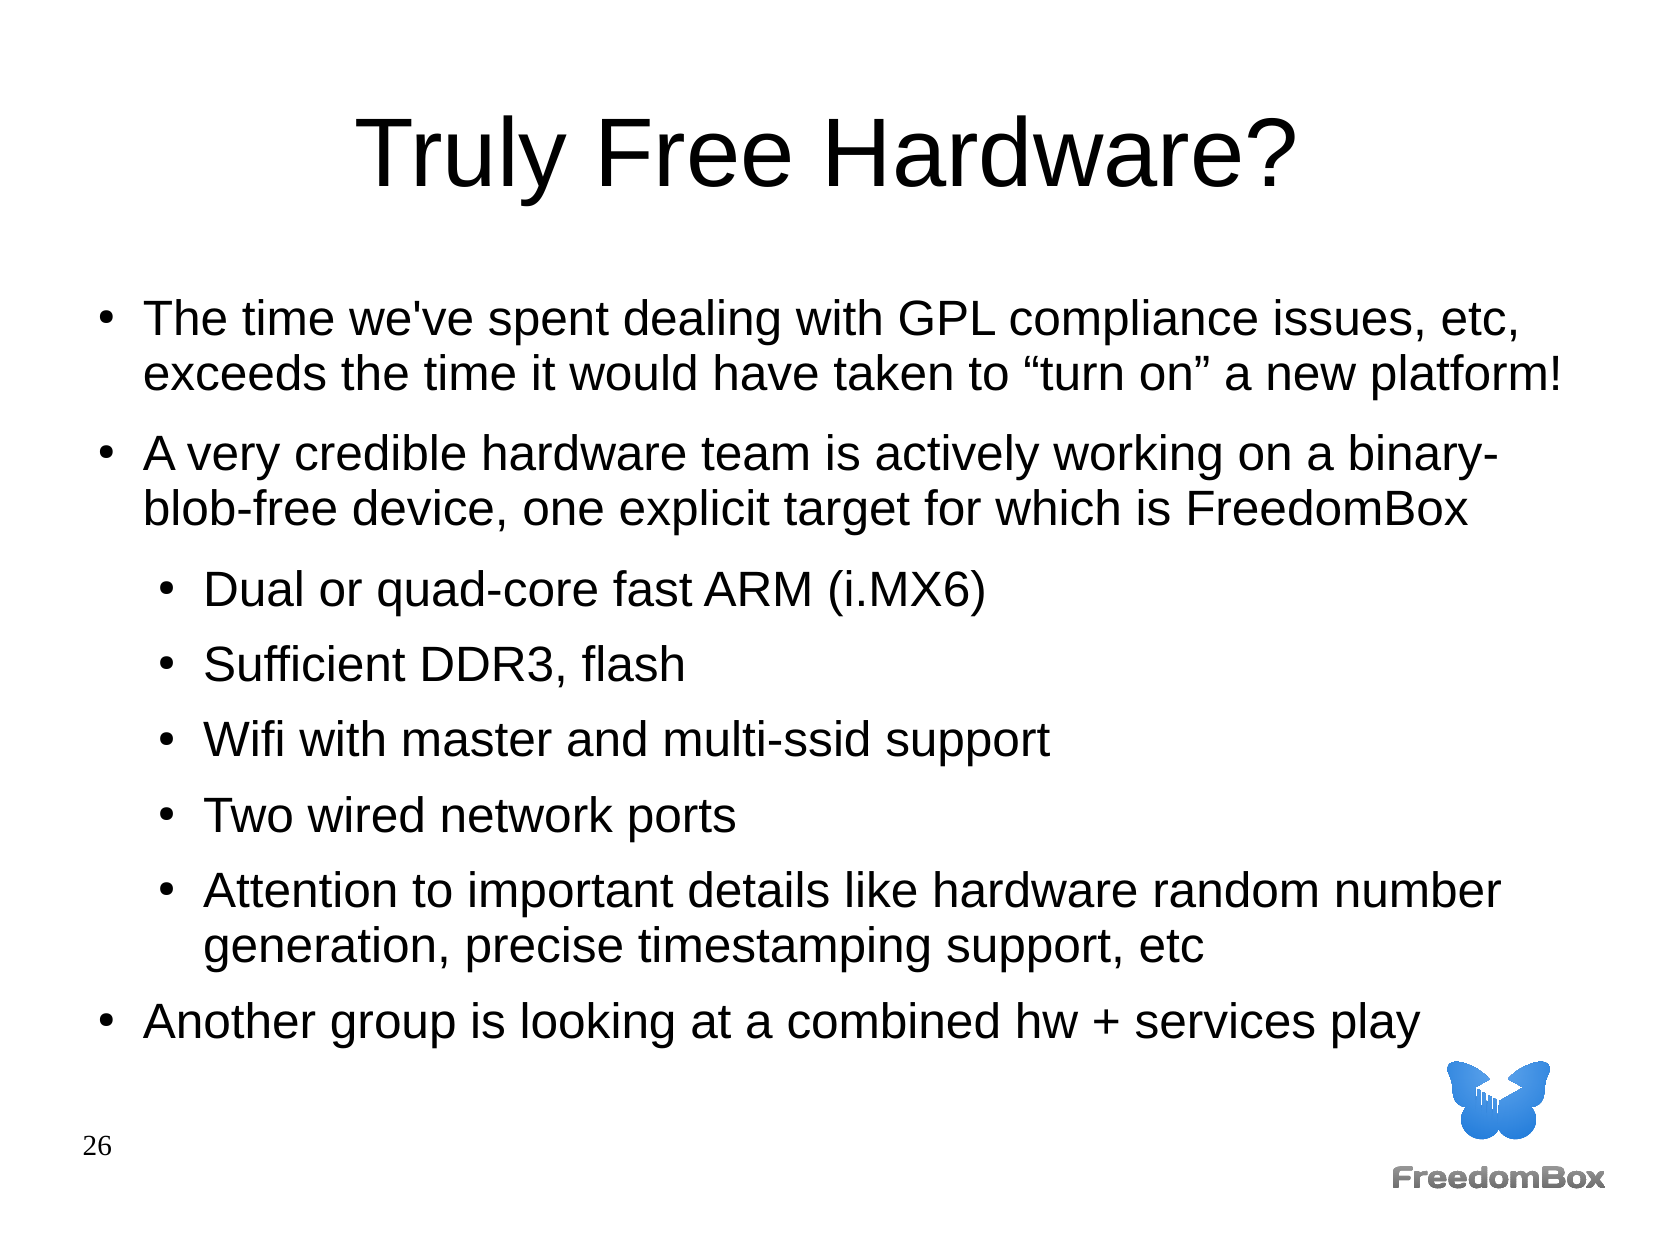

# Truly Free Hardware?
The time we've spent dealing with GPL compliance issues, etc, exceeds the time it would have taken to “turn on” a new platform!
A very credible hardware team is actively working on a binary-blob-free device, one explicit target for which is FreedomBox
Dual or quad-core fast ARM (i.MX6)
Sufficient DDR3, flash
Wifi with master and multi-ssid support
Two wired network ports
Attention to important details like hardware random number generation, precise timestamping support, etc
Another group is looking at a combined hw + services play